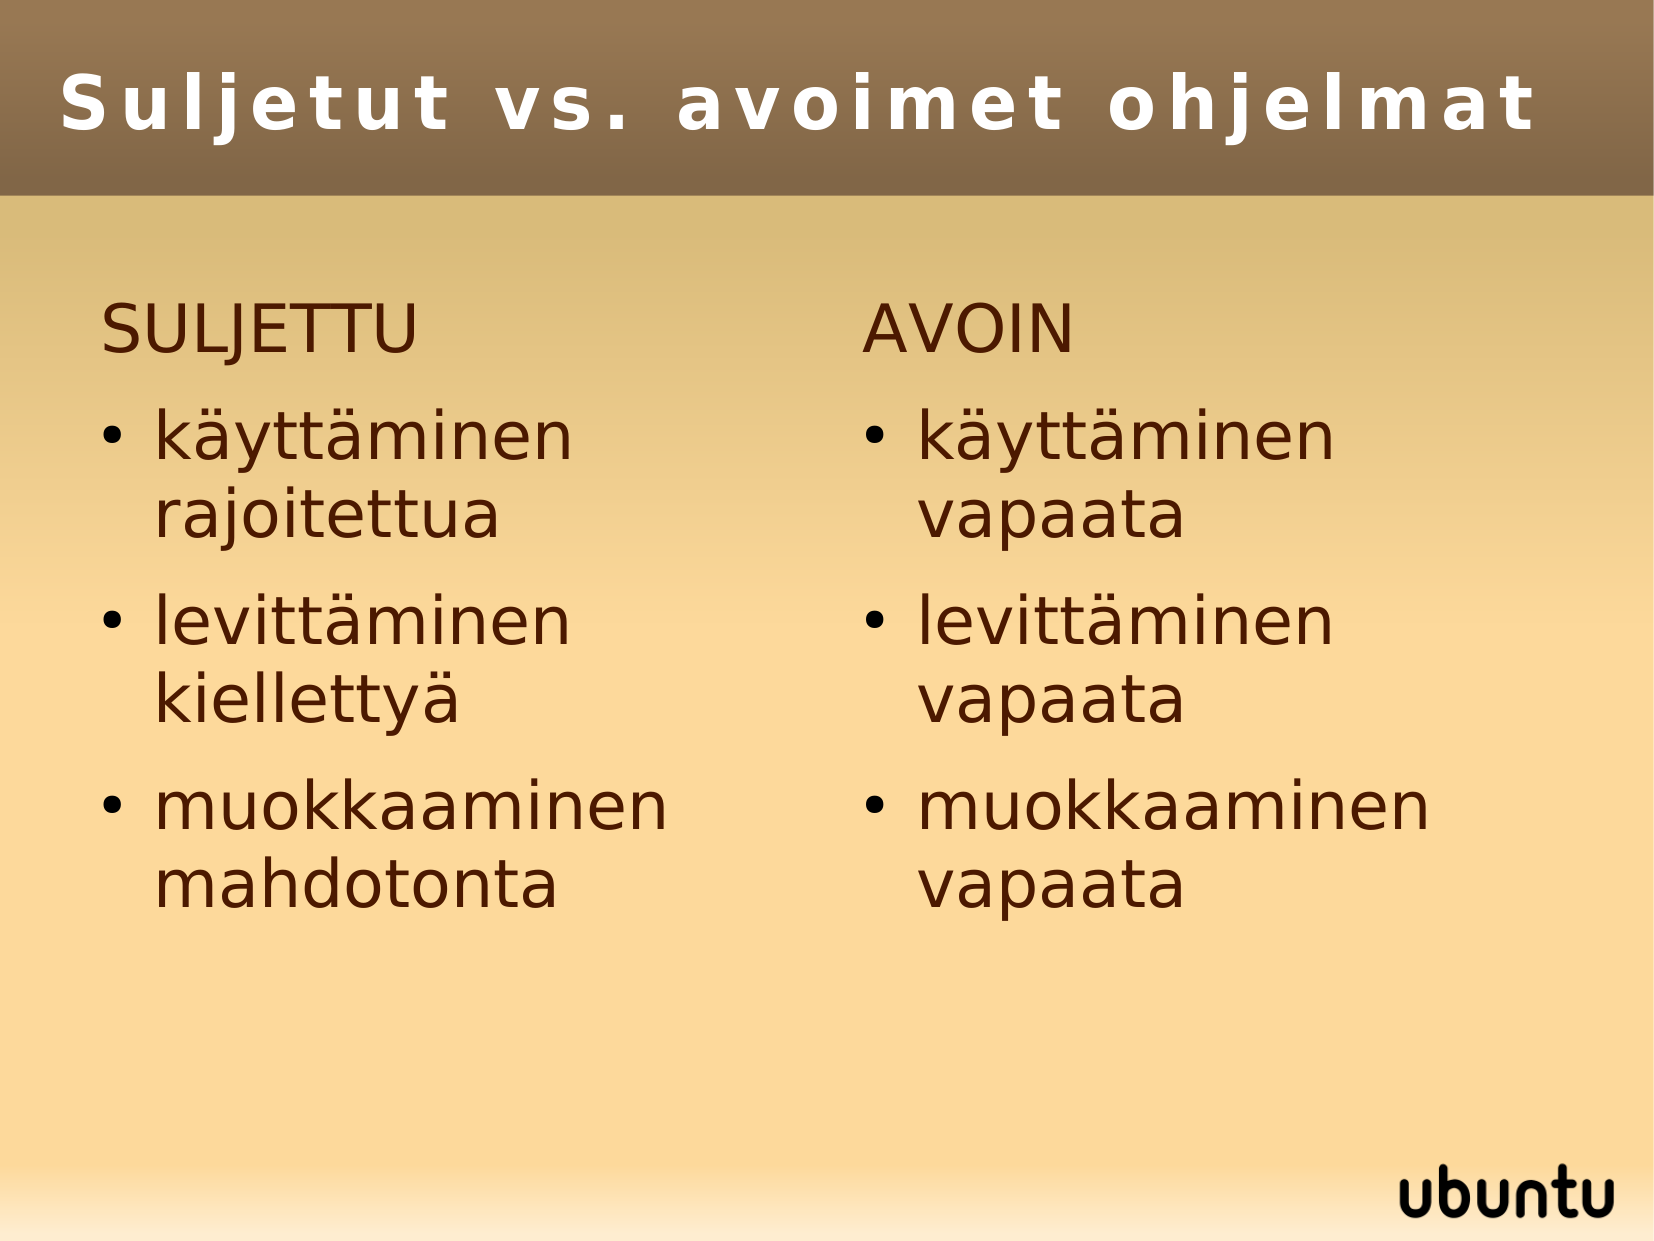

# Suljetut vs. avoimet ohjelmat
SULJETTU
käyttäminen rajoitettua
levittäminen kiellettyä
muokkaaminen mahdotonta
AVOIN
käyttäminen vapaata
levittäminen vapaata
muokkaaminen vapaata